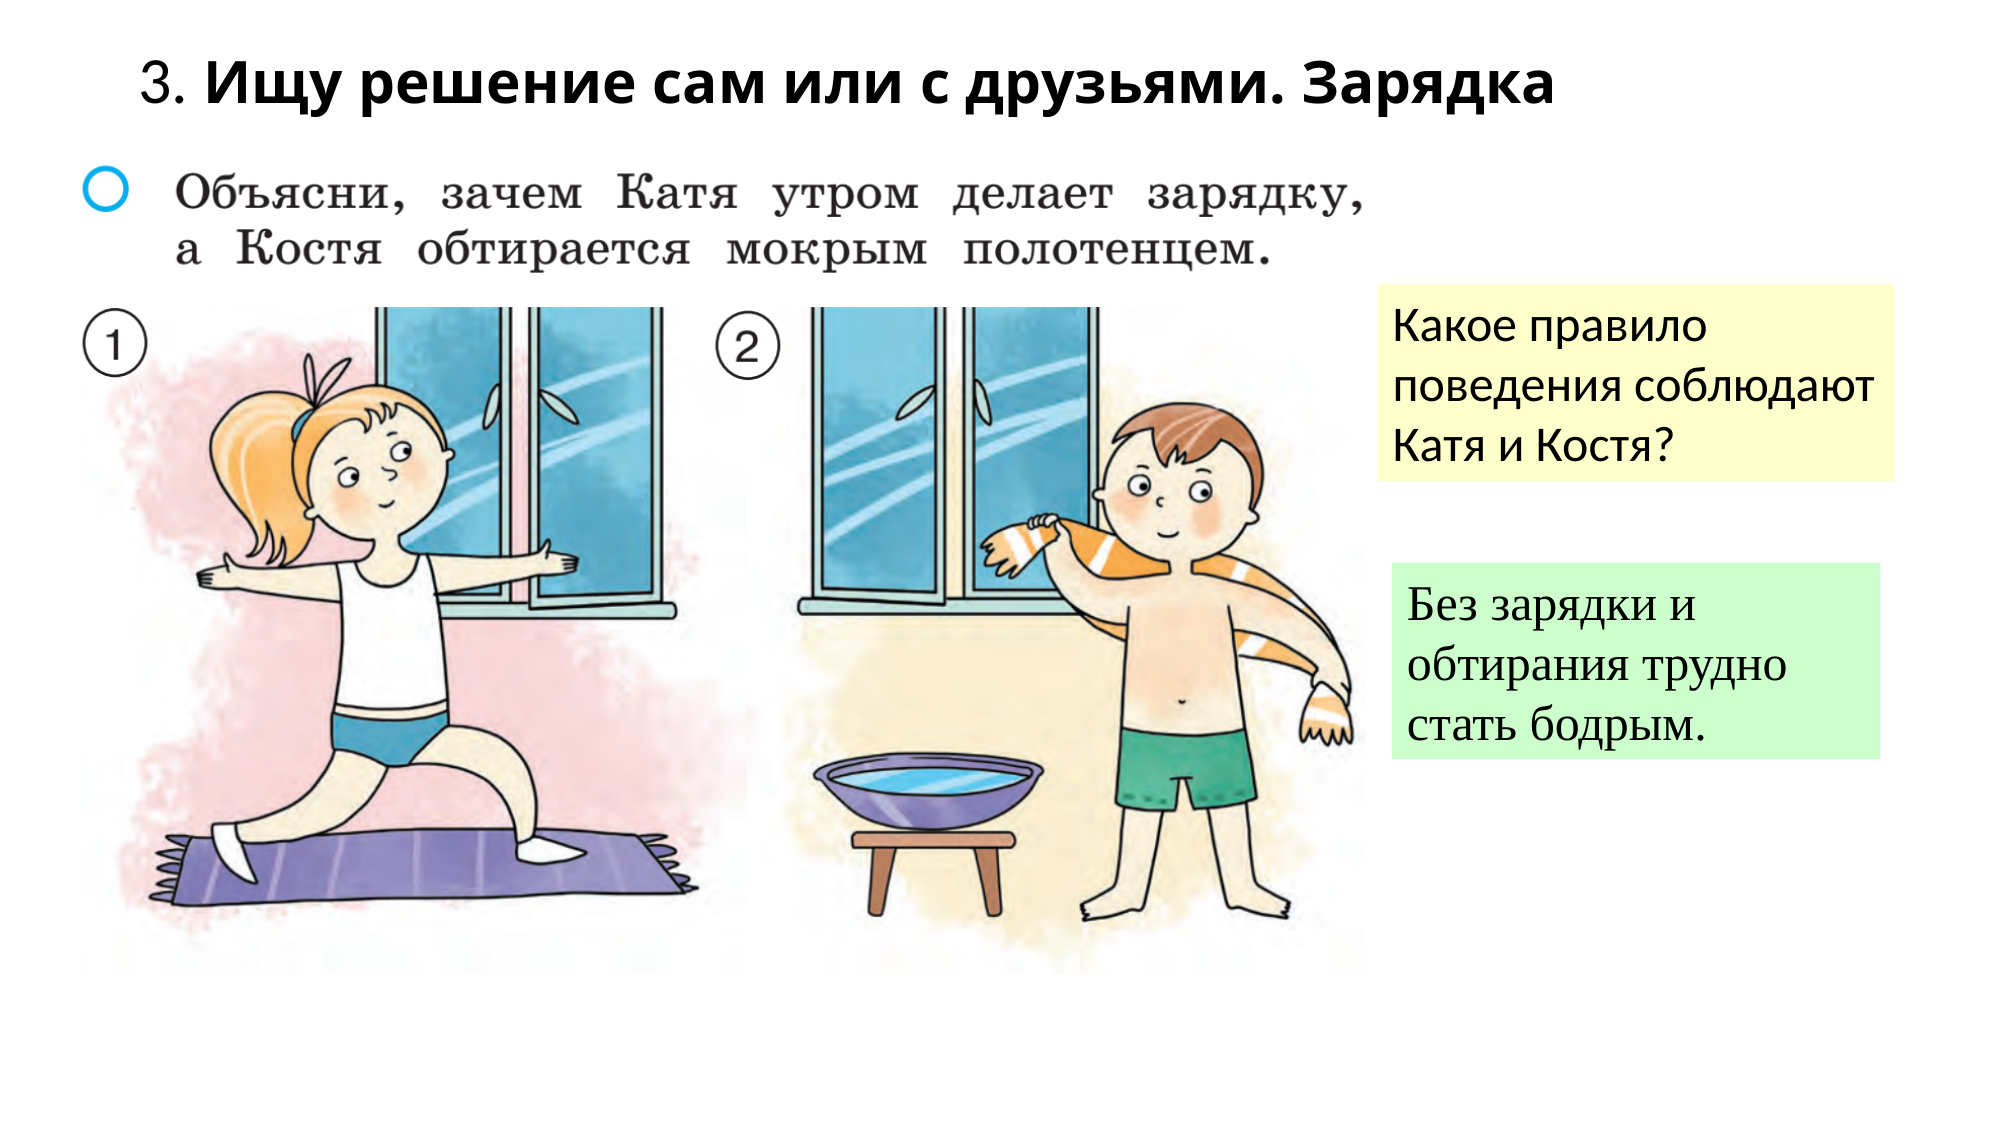

# 3. Ищу решение сам или с друзьями. Зарядка
Какое правило поведения соблюдают Катя и Костя?
Без зарядки и обтирания трудно стать бодрым.